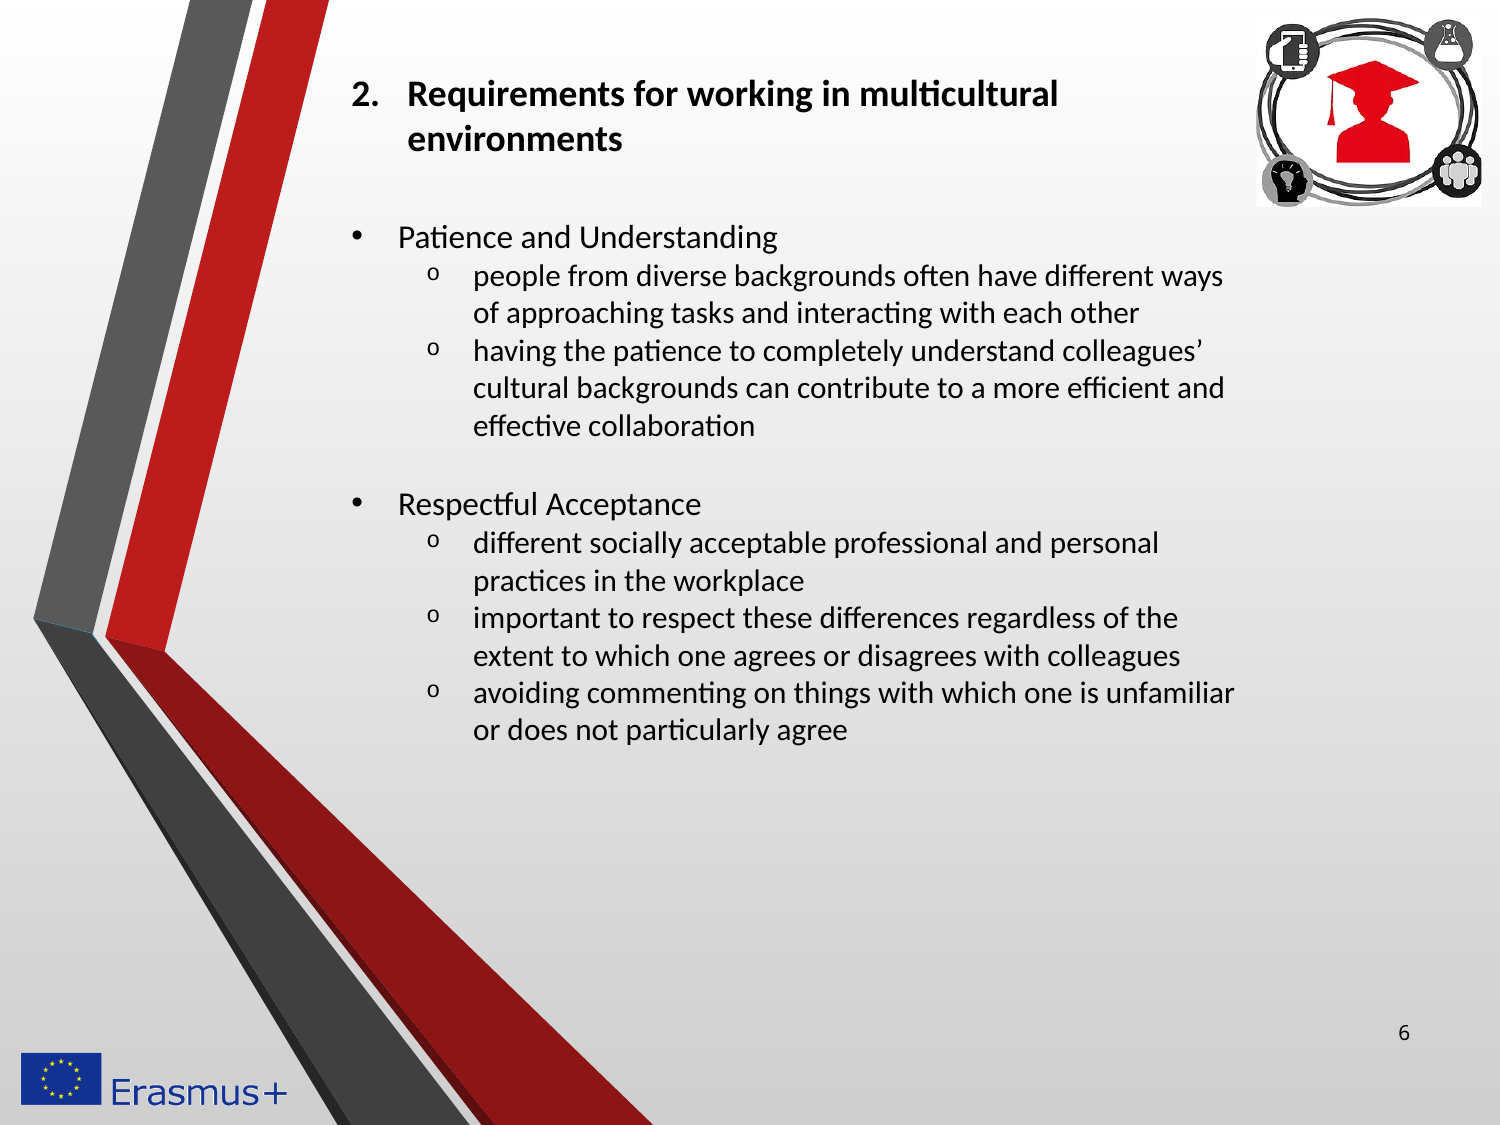

Requirements for working in multicultural environments
Patience and Understanding
people from diverse backgrounds often have different ways of approaching tasks and interacting with each other
having the patience to completely understand colleagues’ cultural backgrounds can contribute to a more efficient and effective collaboration
Respectful Acceptance
different socially acceptable professional and personal practices in the workplace
important to respect these differences regardless of the extent to which one agrees or disagrees with colleagues
avoiding commenting on things with which one is unfamiliar or does not particularly agree